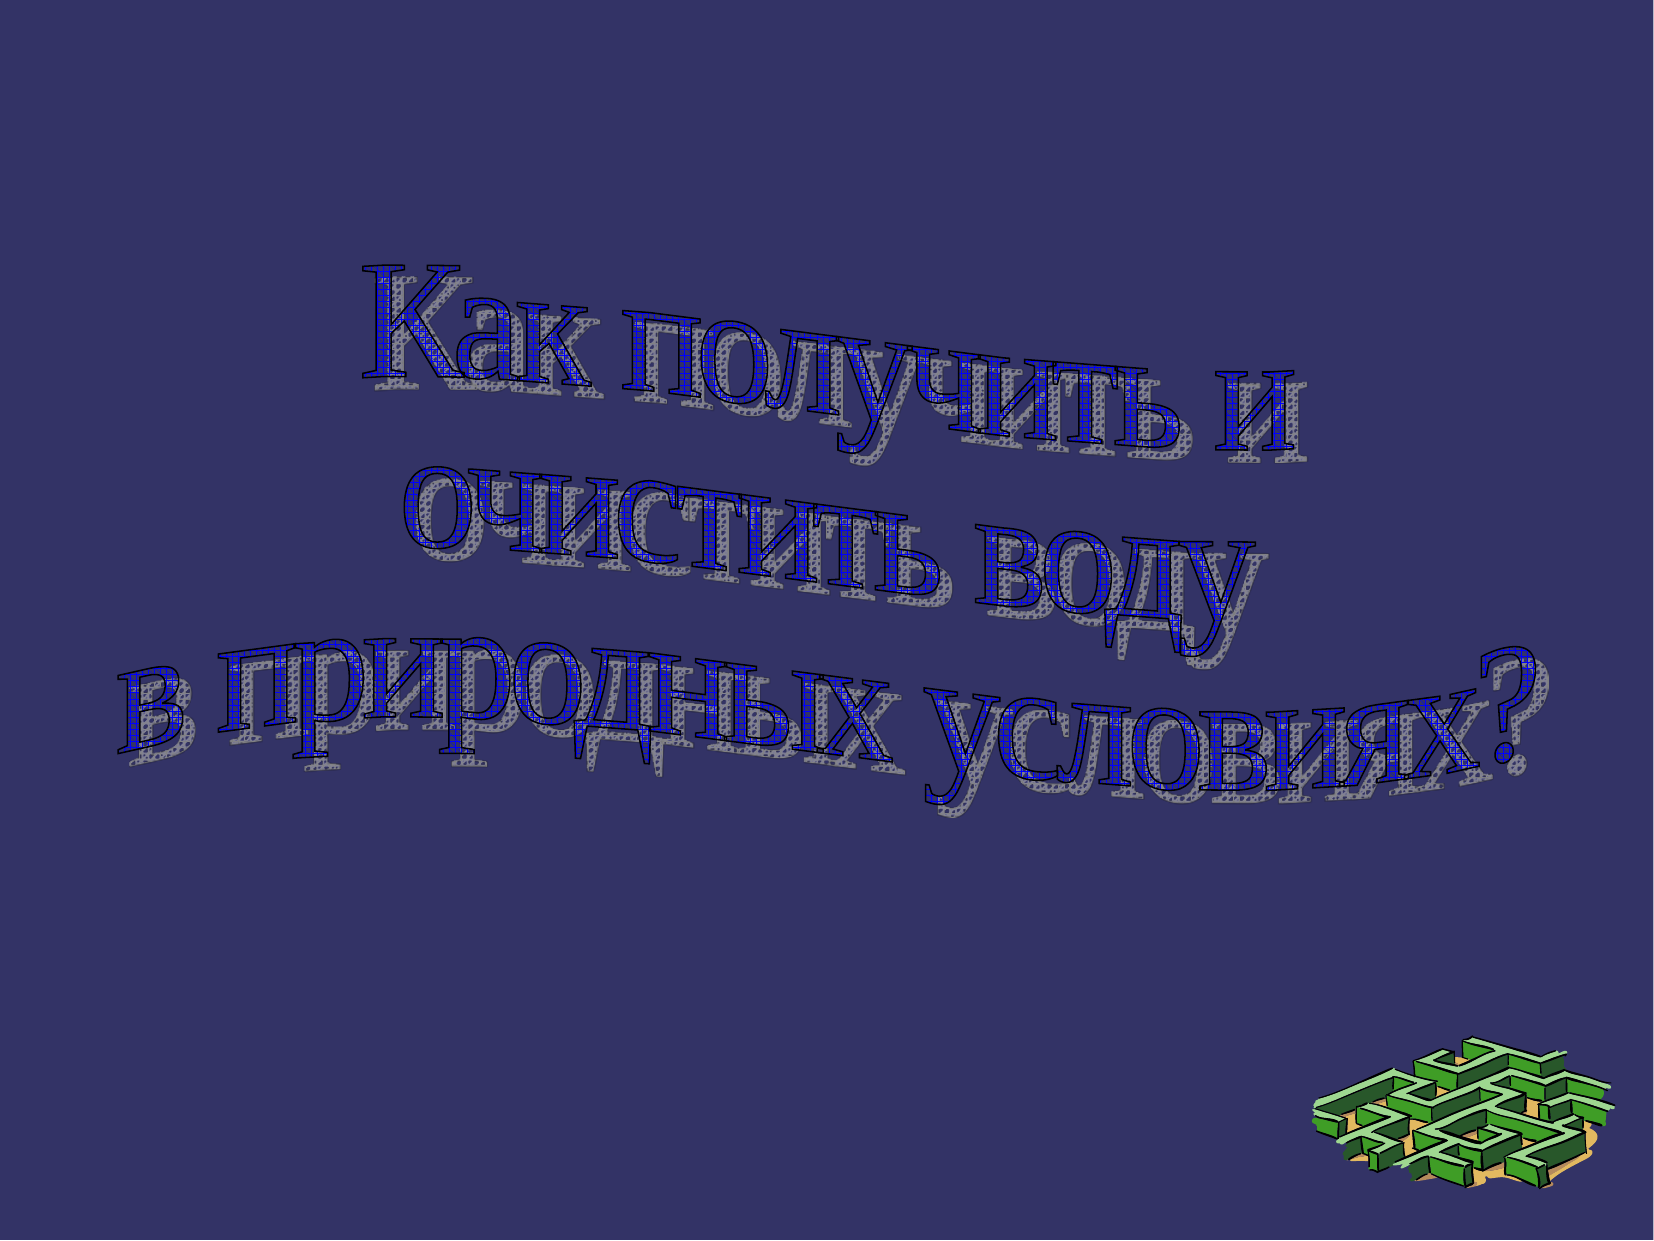

Как получить и
очистить воду
в природных условиях?